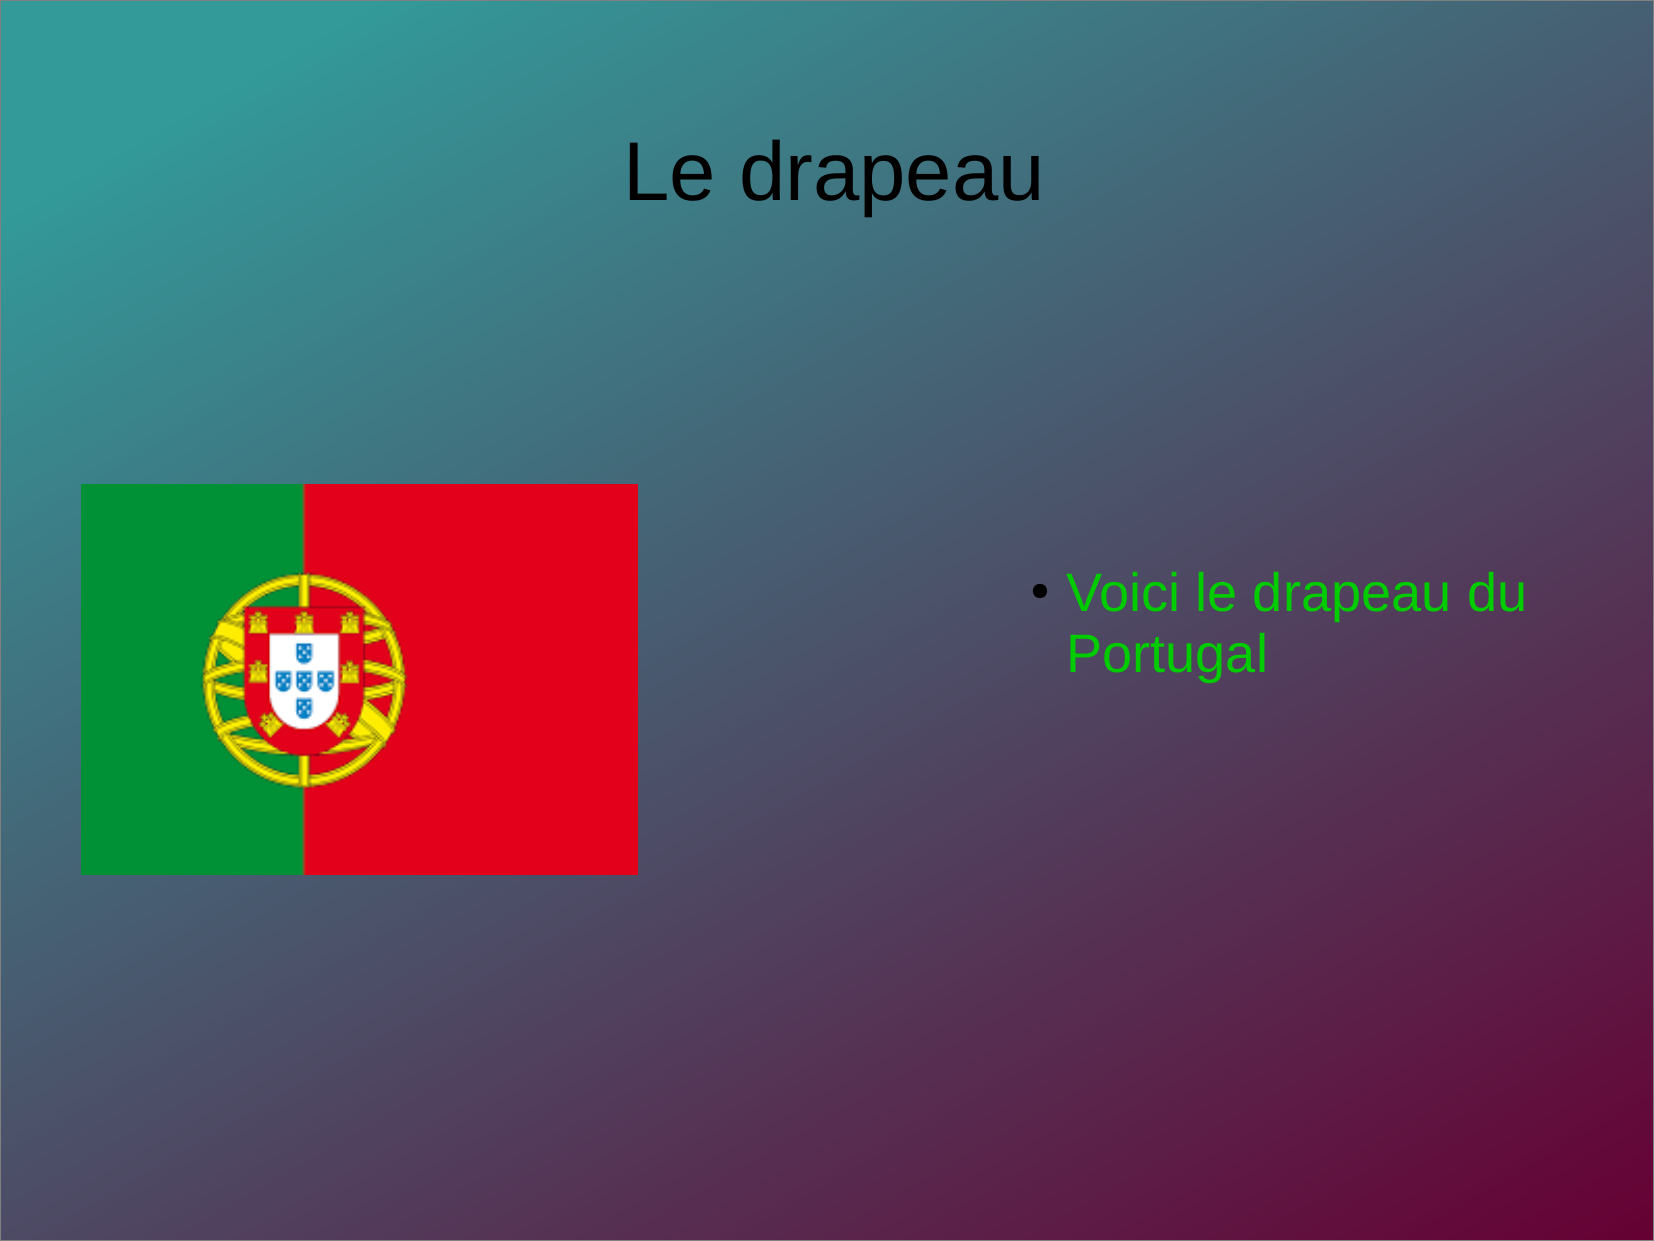

#
 Le drapeau
Voici le drapeau du Portugal